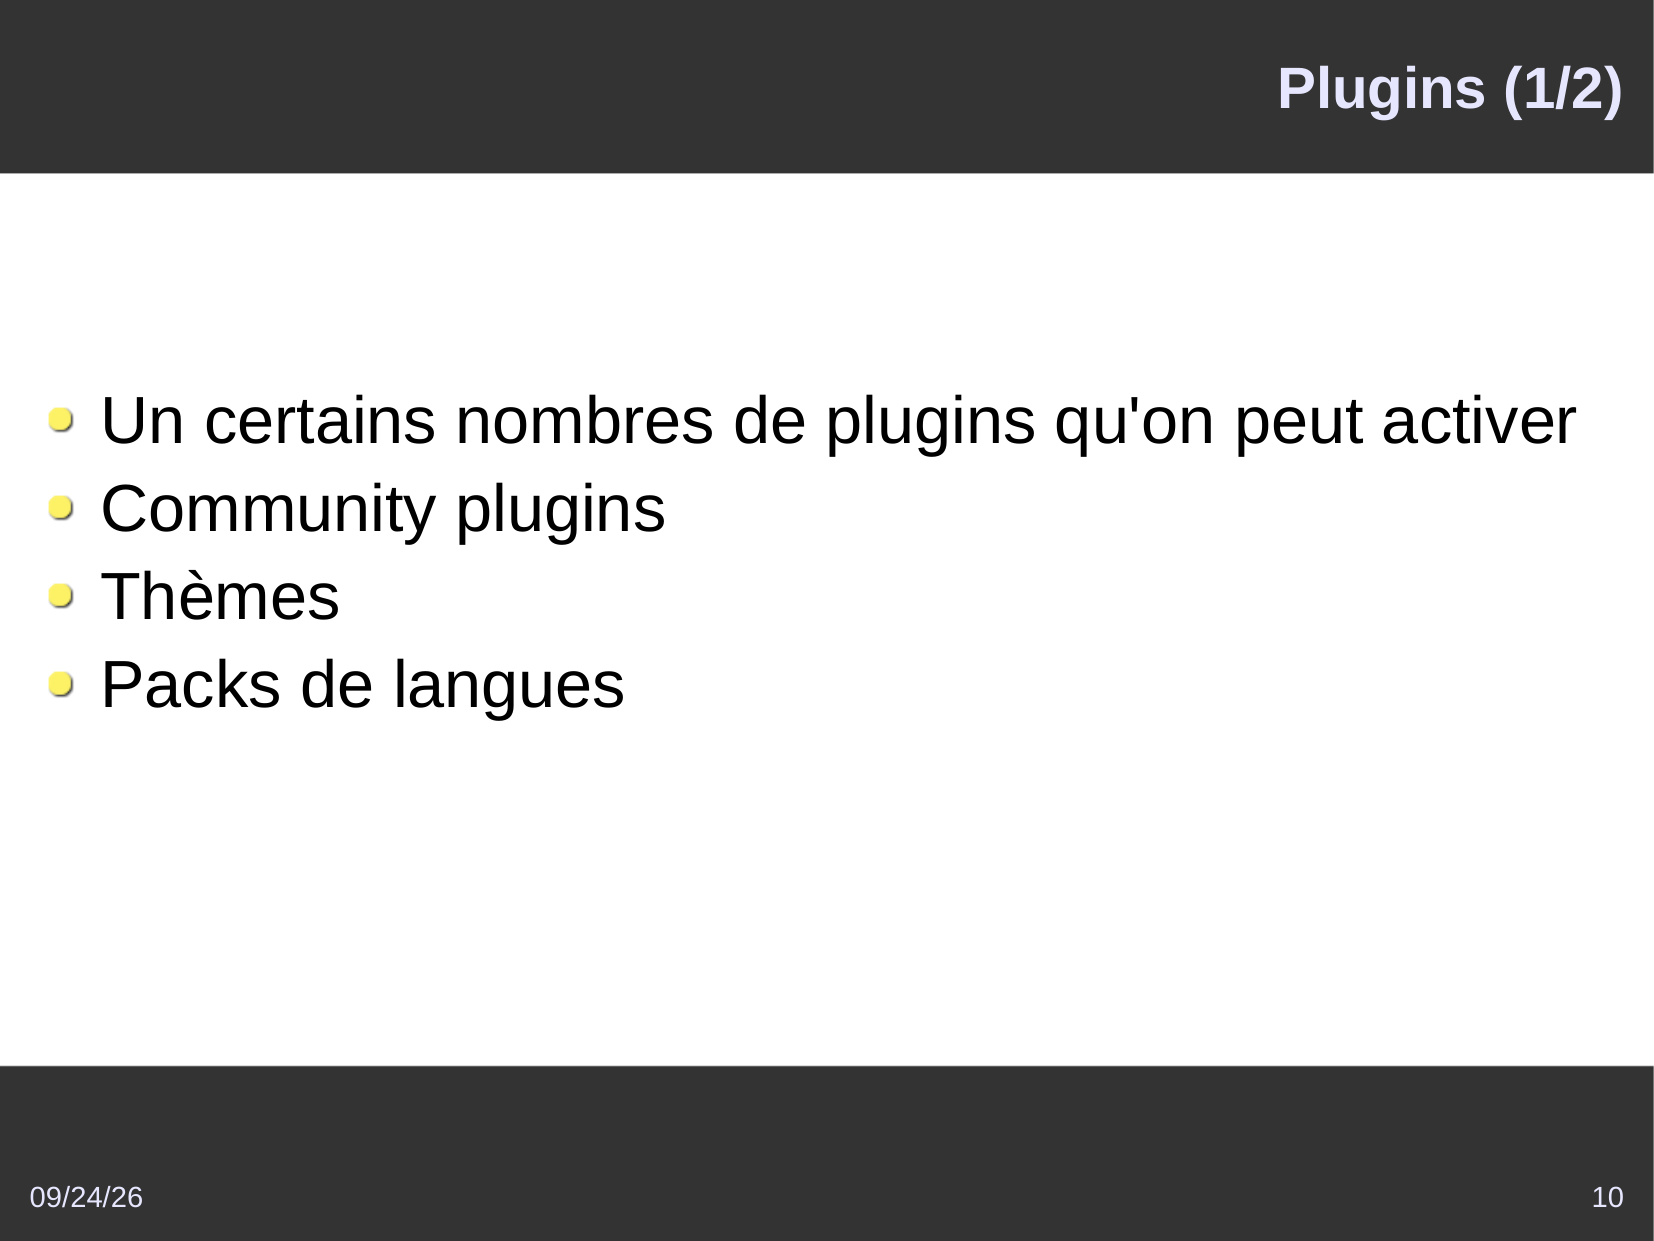

# Plugins (1/2)
Un certains nombres de plugins qu'on peut activer
Community plugins
Thèmes
Packs de langues
10